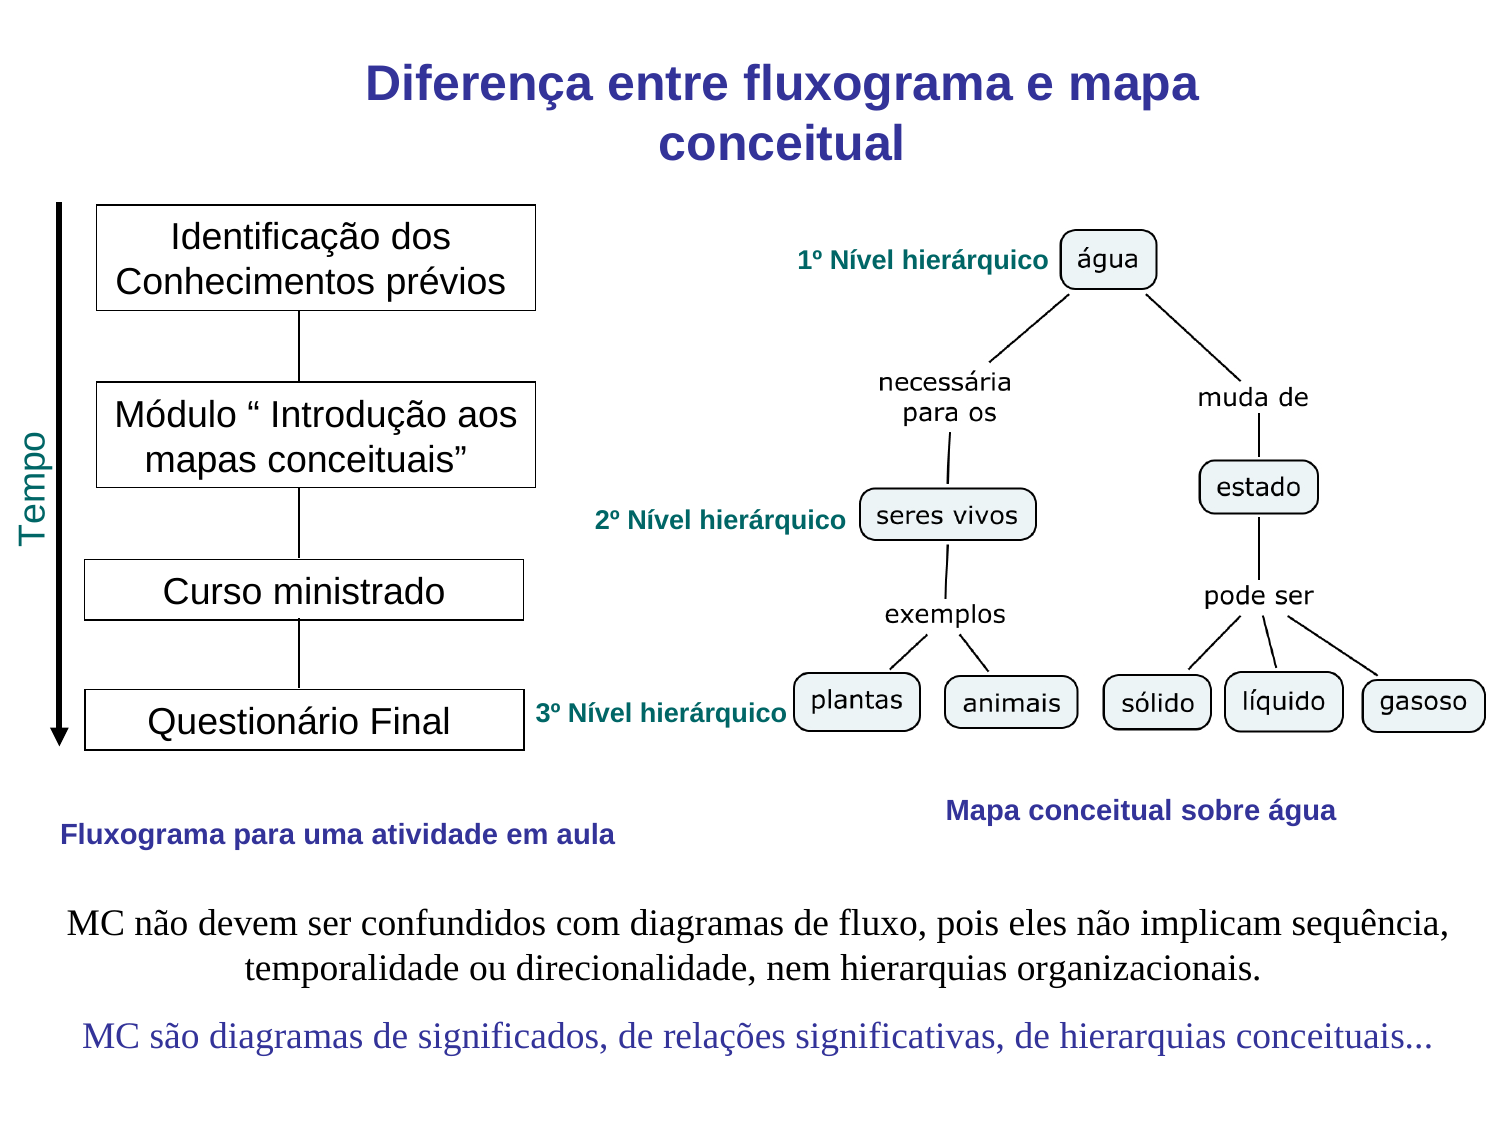

Diferença entre fluxograma e mapa conceitual
Tempo
Identificação dos
Conhecimentos prévios
Módulo “ Introdução aos mapas conceituais”
Curso ministrado
Questionário Final
1º Nível hierárquico
2º Nível hierárquico
3º Nível hierárquico
 Mapa conceitual sobre água
 Fluxograma para uma atividade em aula
MC não devem ser confundidos com diagramas de fluxo, pois eles não implicam sequência, temporalidade ou direcionalidade, nem hierarquias organizacionais.
MC são diagramas de significados, de relações significativas, de hierarquias conceituais...